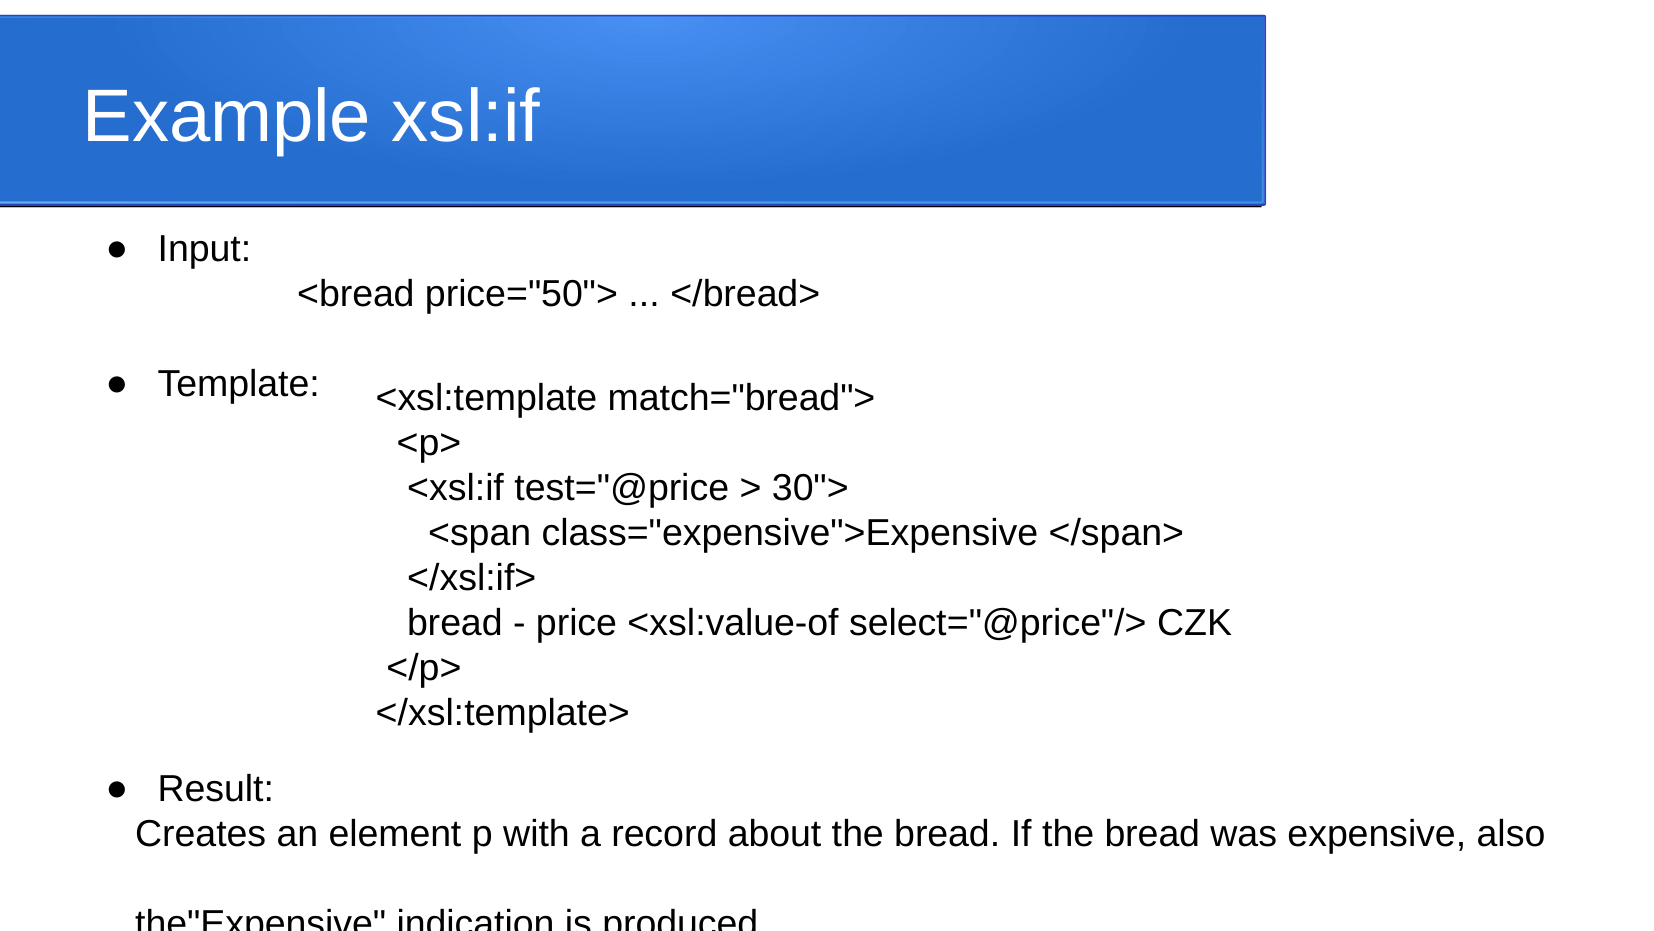

# Example xsl:if
Input:
Template:
Result:
 Creates an element p with a record about the bread. If the bread was expensive, also
 the"Expensive" indication is produced.
<bread price="50"> ... </bread>
<xsl:template match="bread">
 <p>
 <xsl:if test="@price > 30">
 <span class="expensive">Expensive </span>
 </xsl:if>
 bread - price <xsl:value-of select="@price"/> CZK
 </p>
</xsl:template>